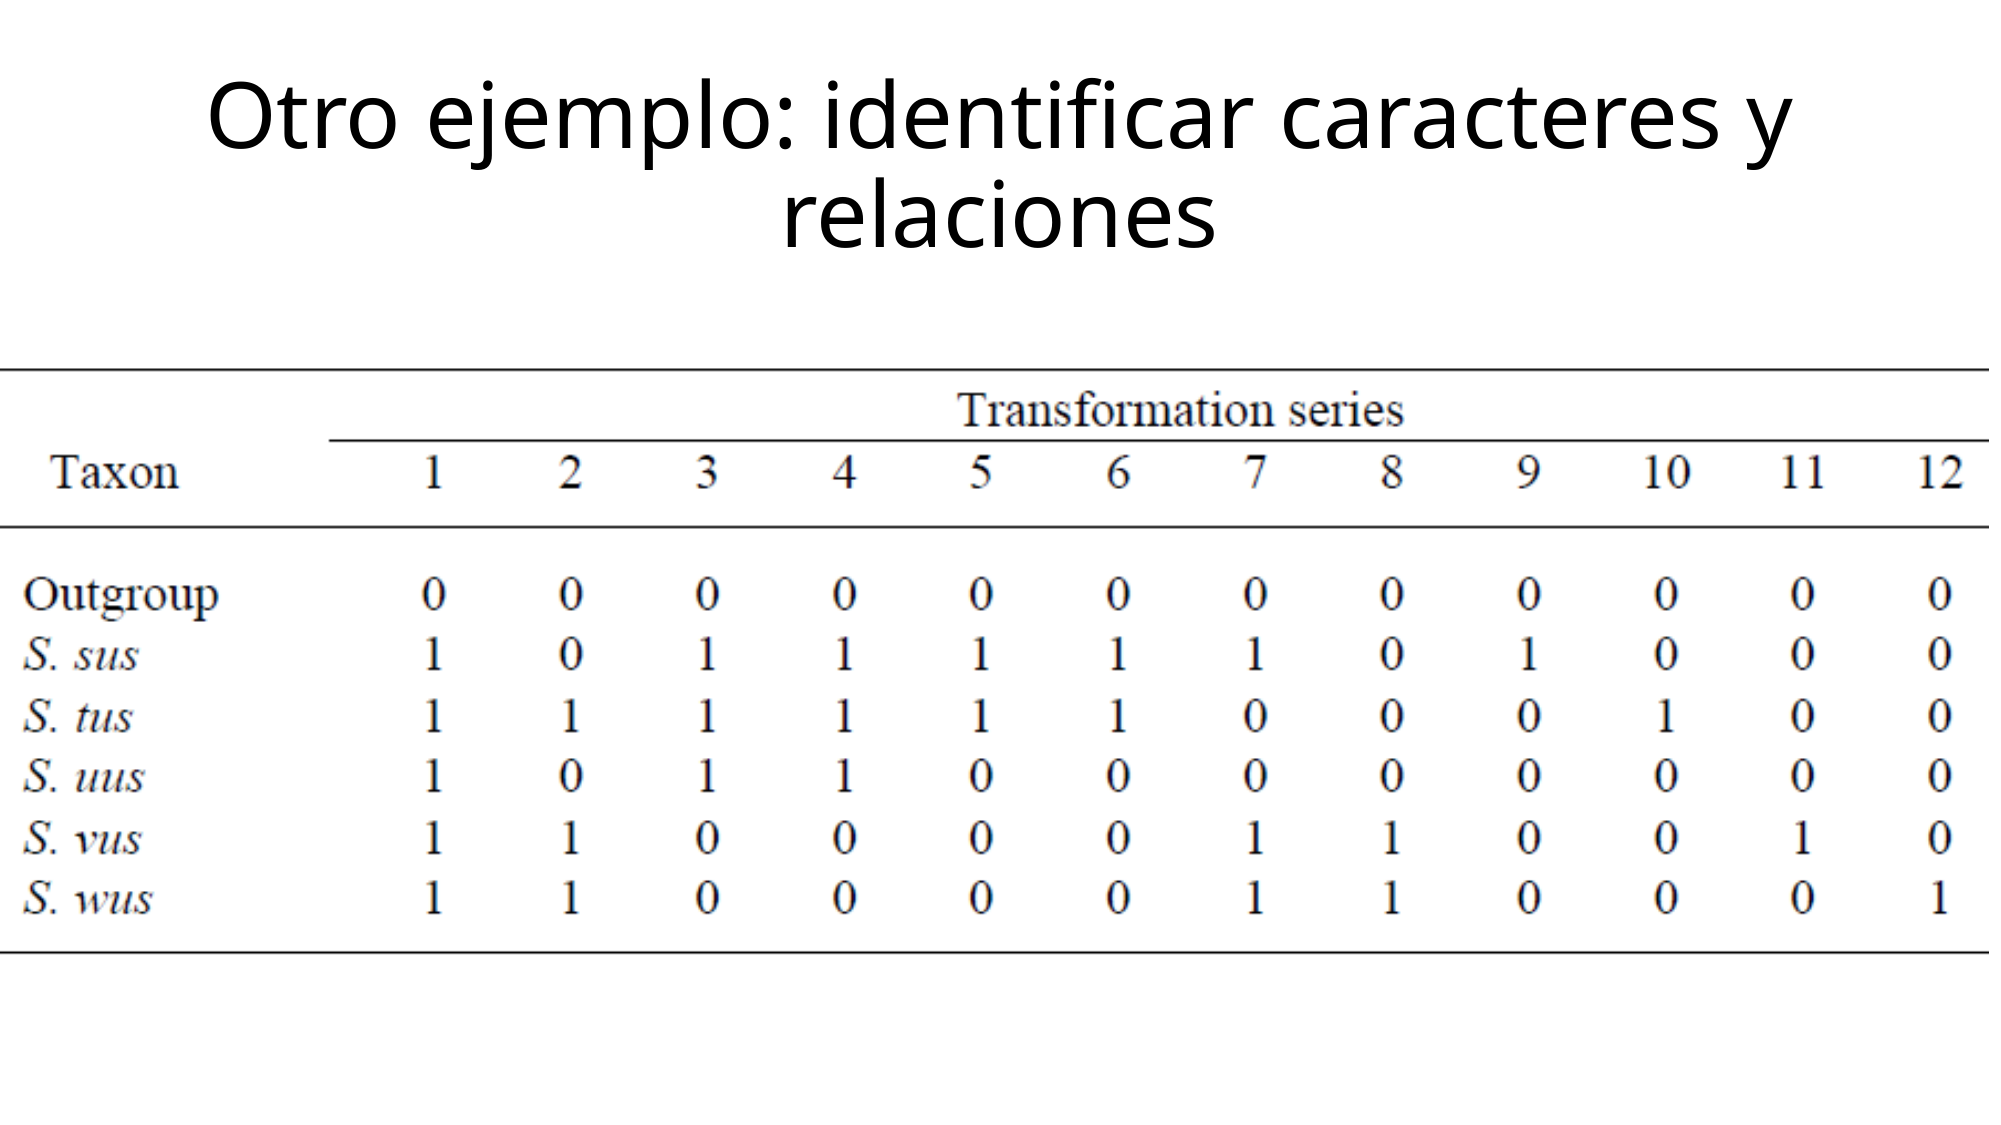

# Otro ejemplo: identificar caracteres y relaciones